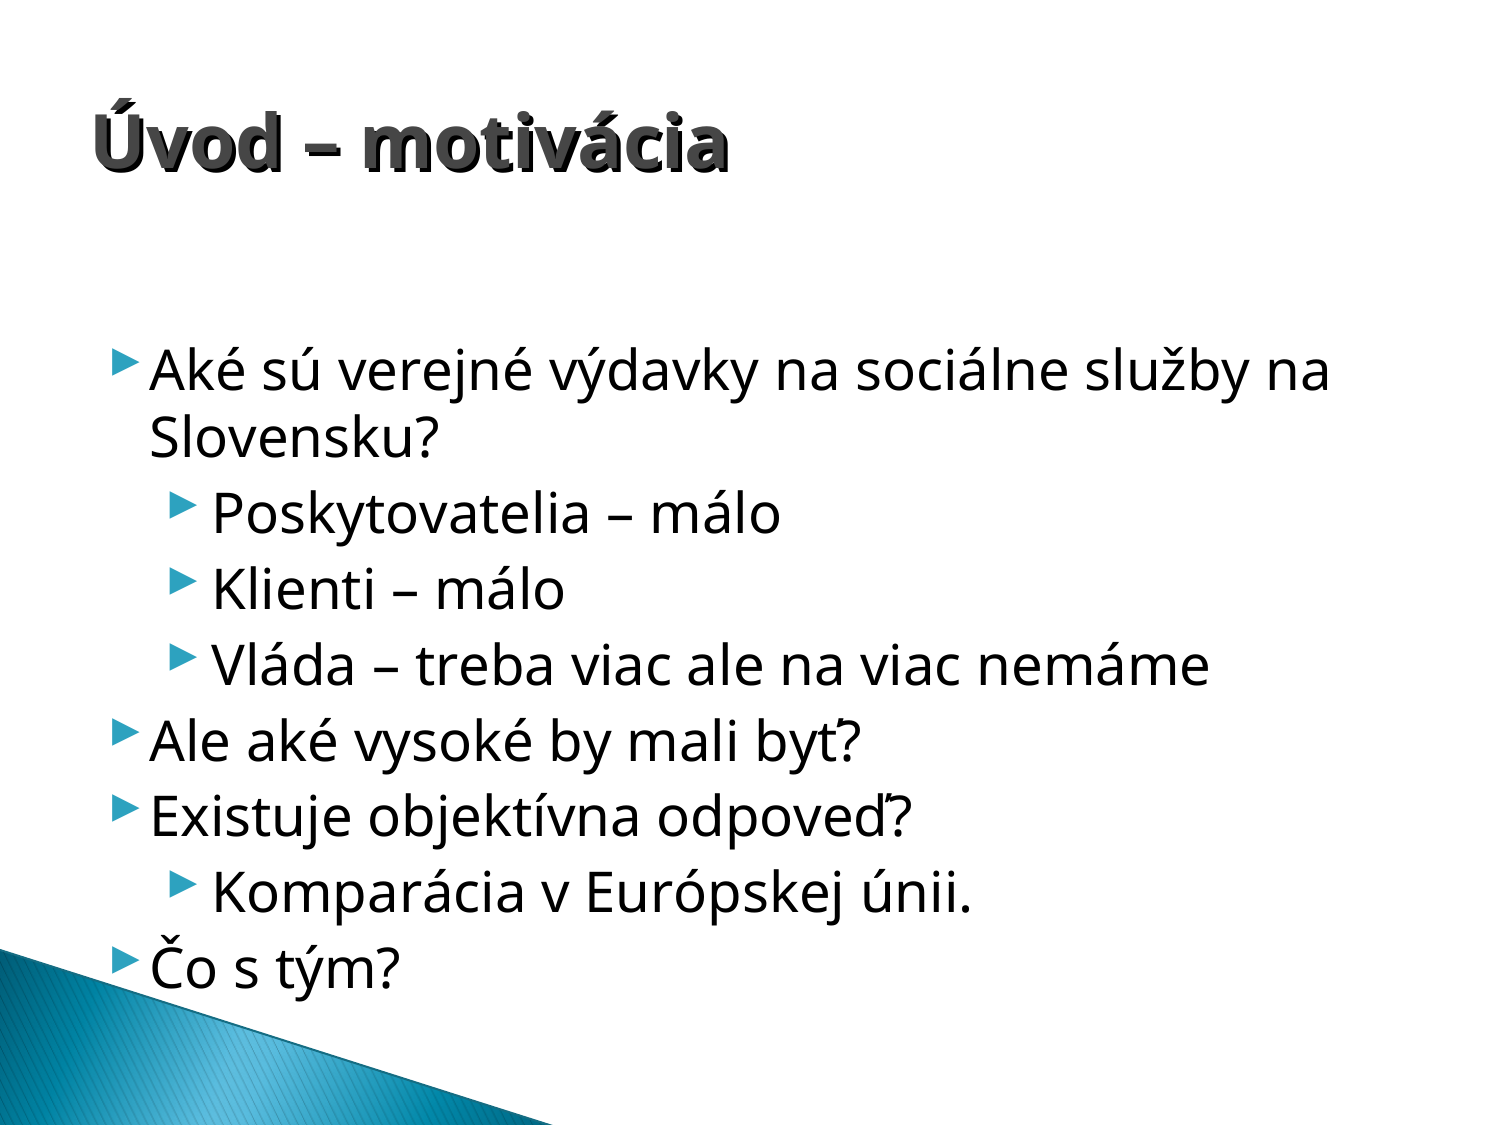

Úvod – motivácia
Aké sú verejné výdavky na sociálne služby na Slovensku?
Poskytovatelia – málo
Klienti – málo
Vláda – treba viac ale na viac nemáme
Ale aké vysoké by mali byť?
Existuje objektívna odpoveď?
Komparácia v Európskej únii.
Čo s tým?